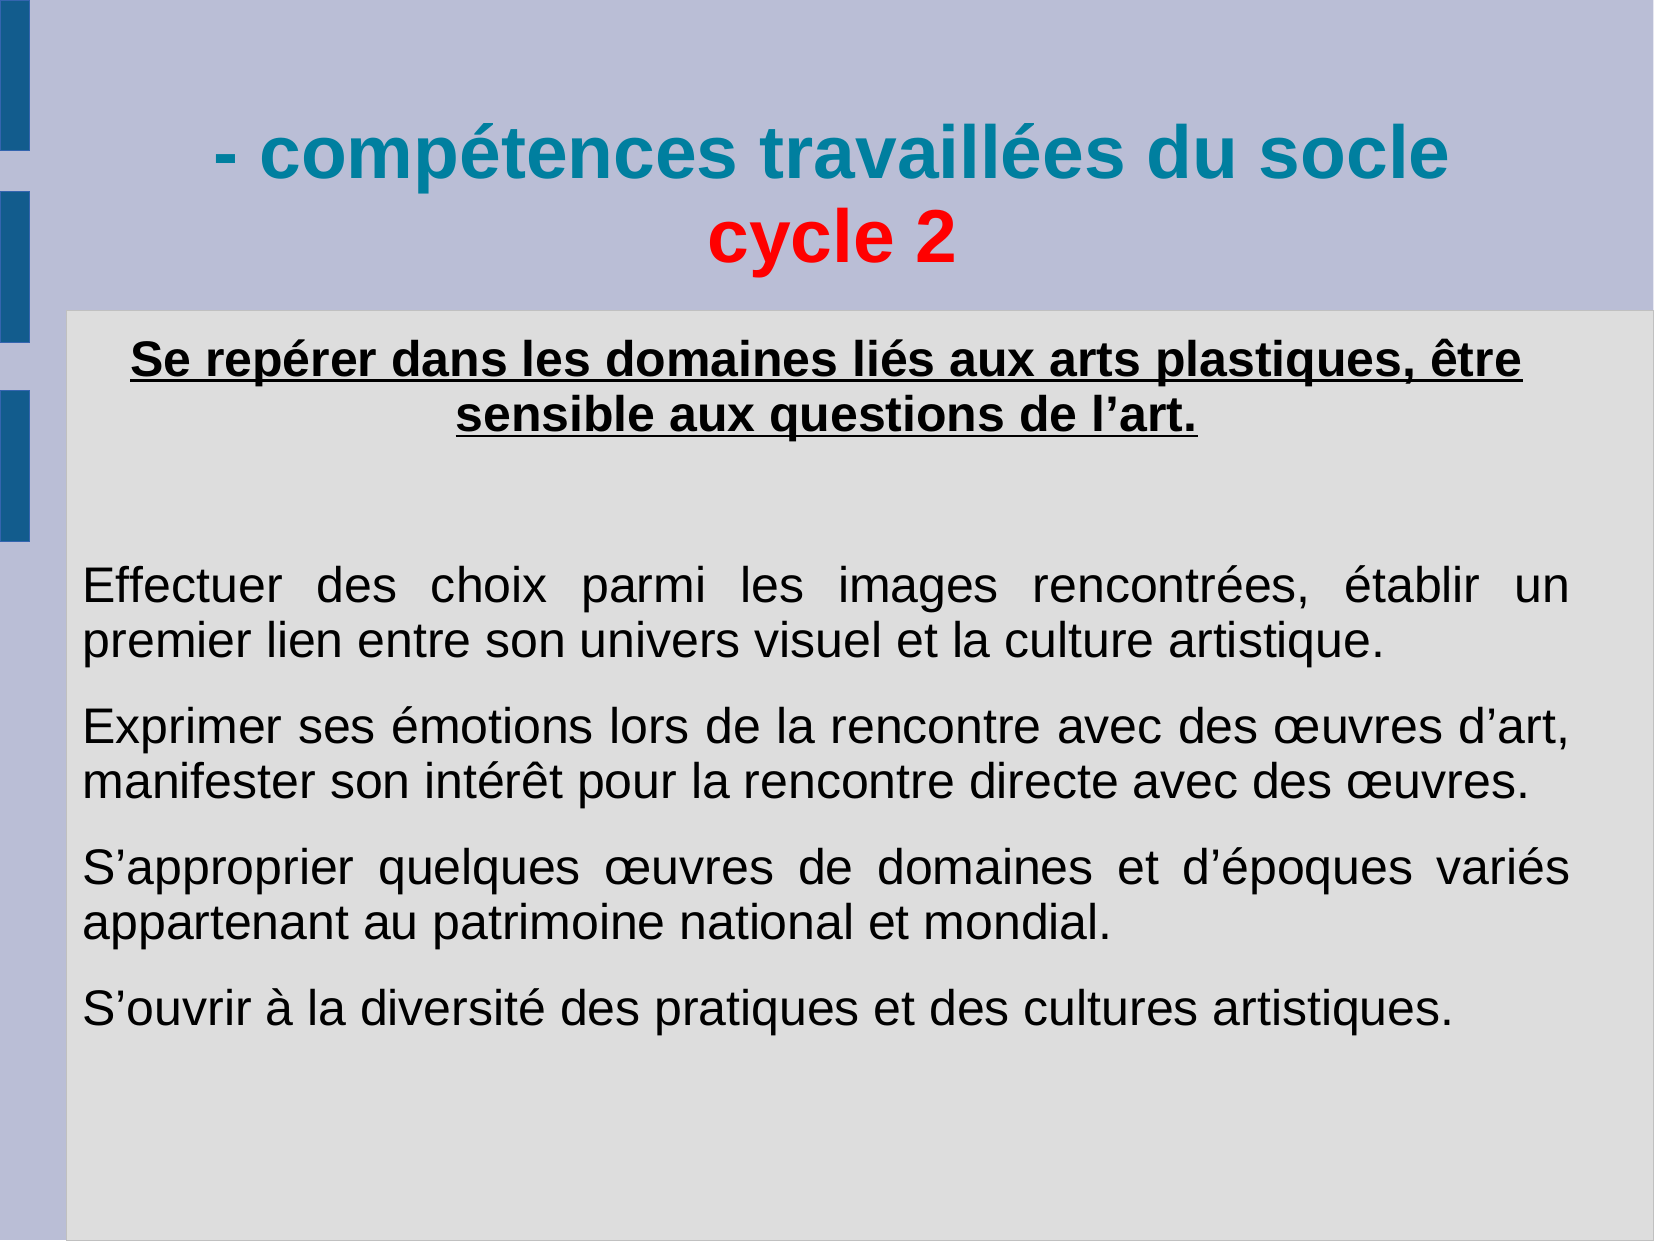

# - compétences travaillées du socle cycle 2
Se repérer dans les domaines liés aux arts plastiques, être sensible aux questions de l’art.
Effectuer des choix parmi les images rencontrées, établir un premier lien entre son univers visuel et la culture artistique.
Exprimer ses émotions lors de la rencontre avec des œuvres d’art, manifester son intérêt pour la rencontre directe avec des œuvres.
S’approprier quelques œuvres de domaines et d’époques variés appartenant au patrimoine national et mondial.
S’ouvrir à la diversité des pratiques et des cultures artistiques.